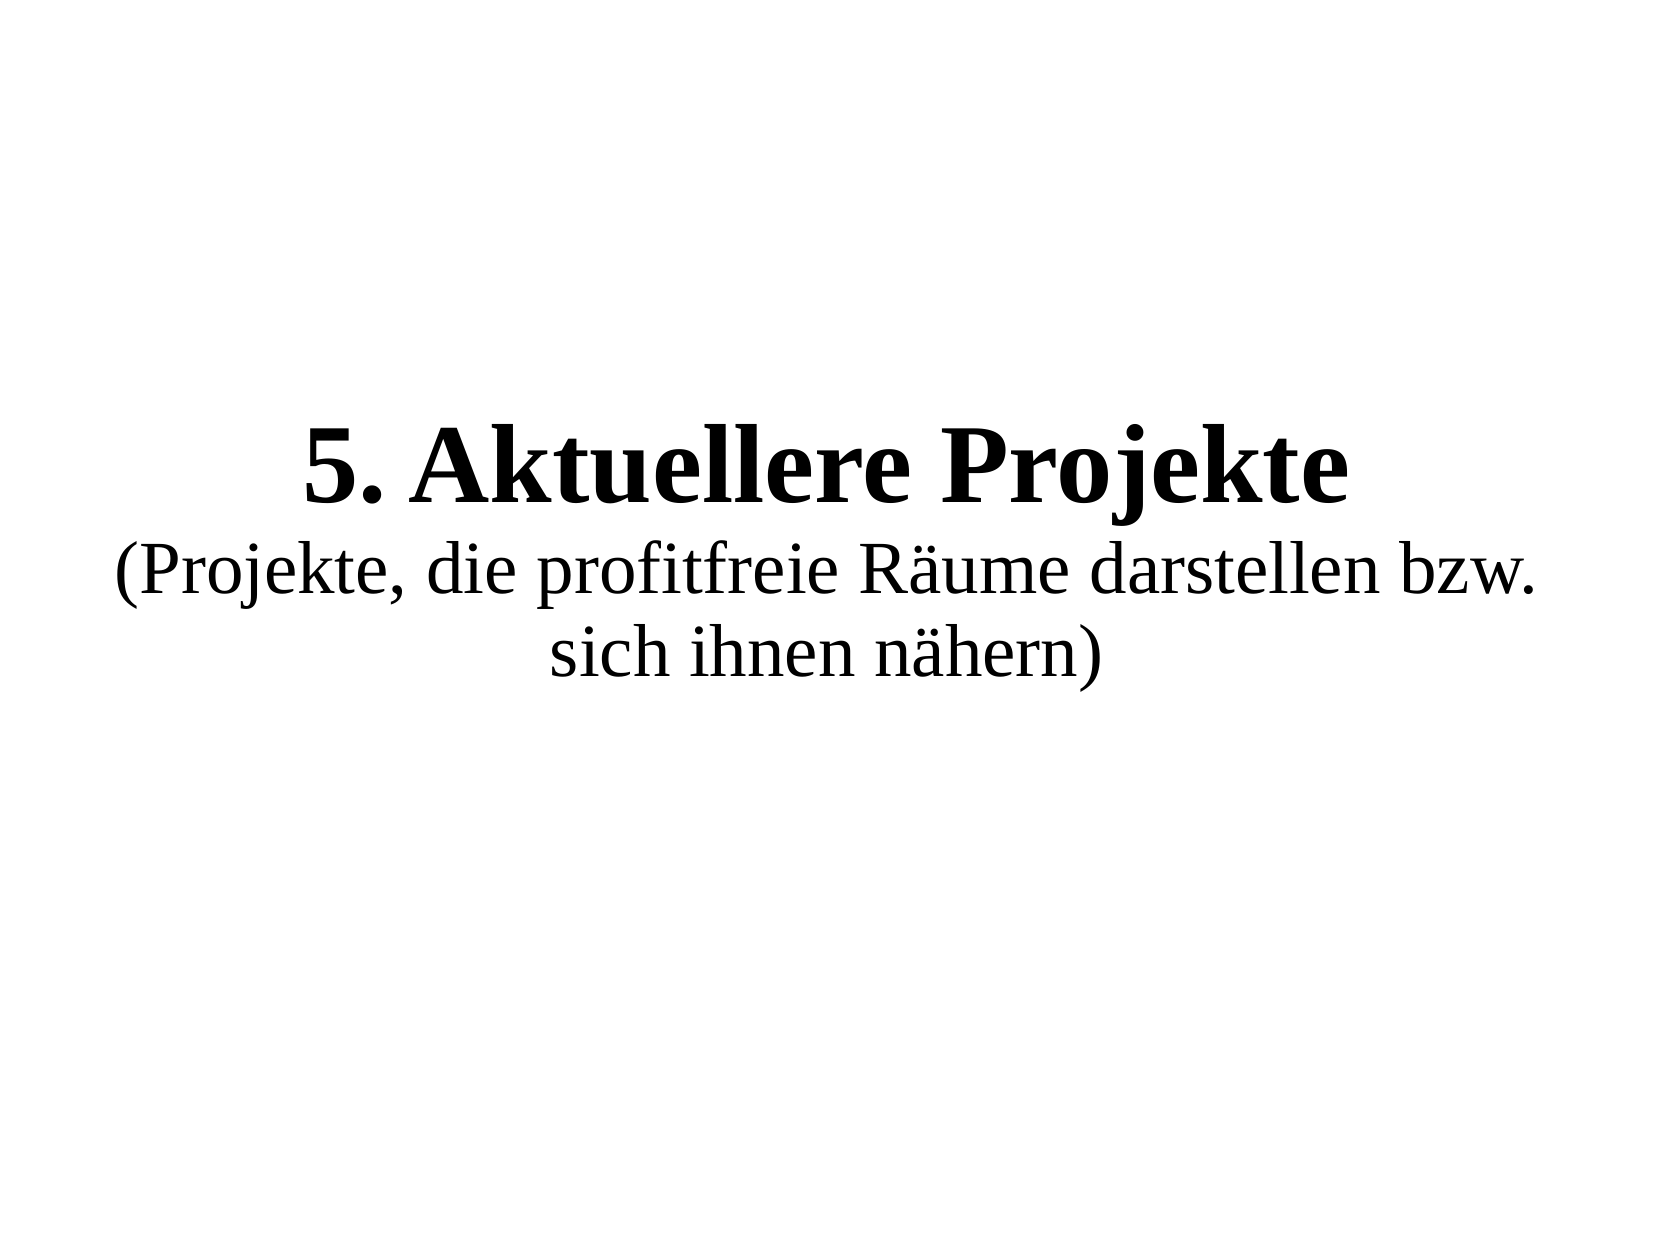

5. Aktuellere Projekte
(Projekte, die profitfreie Räume darstellen bzw. sich ihnen nähern)